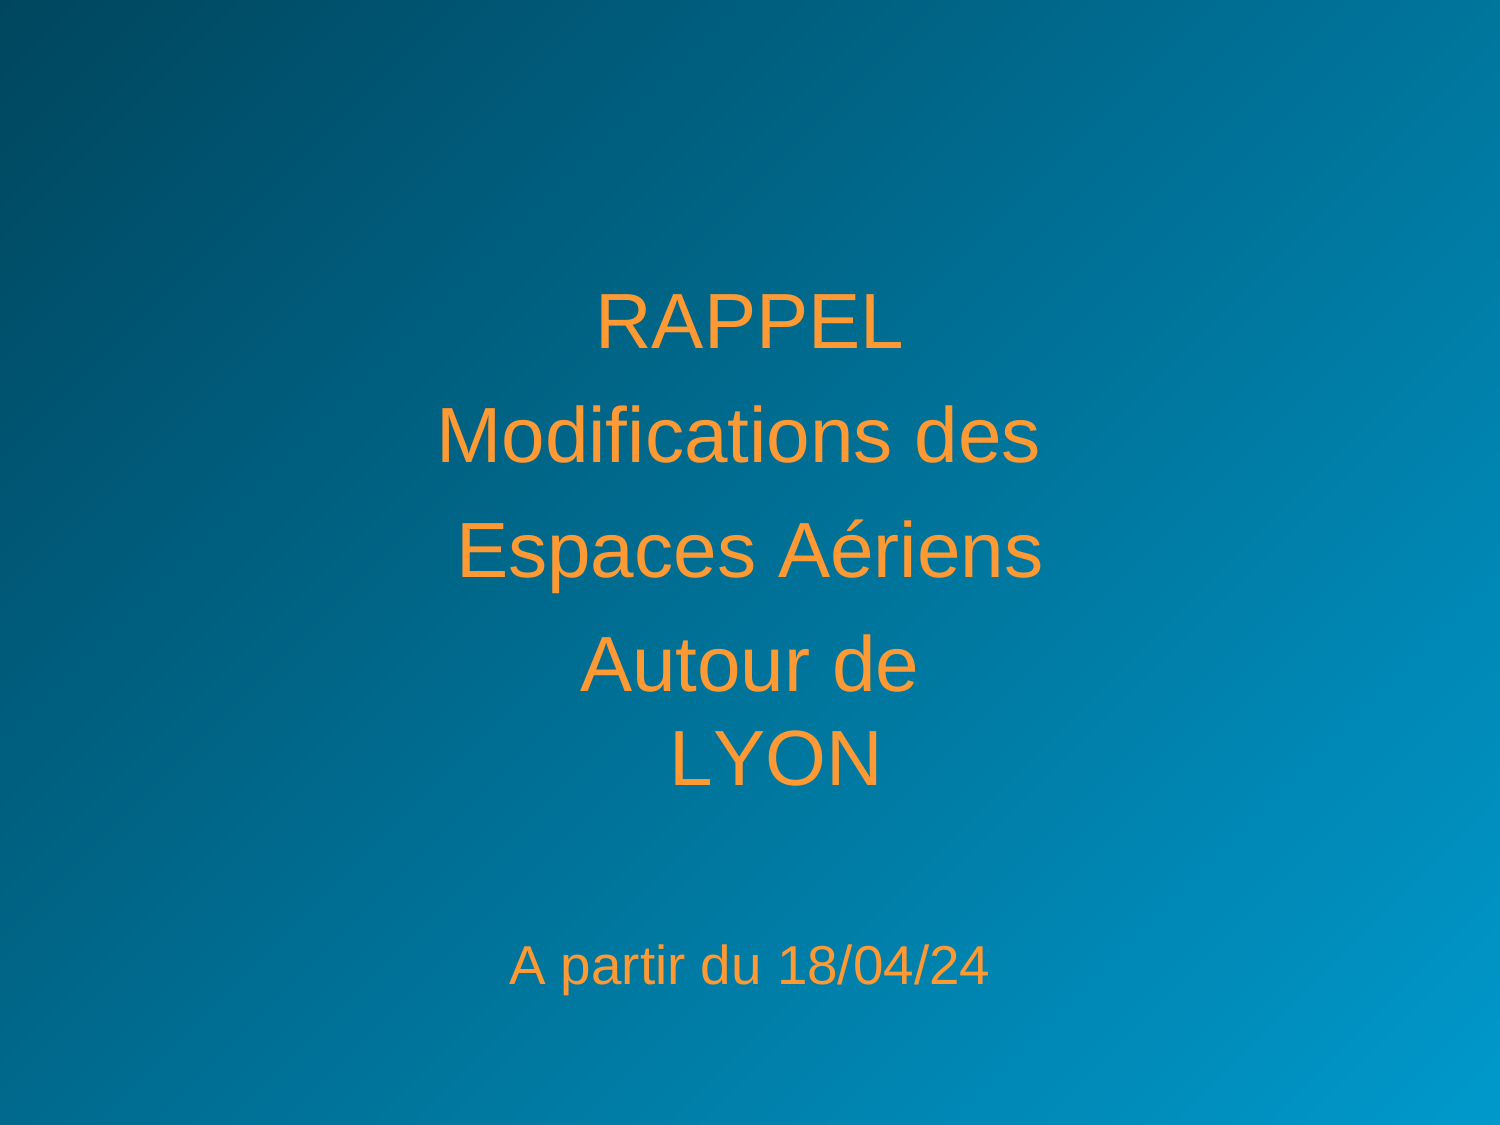

# RAPPEL
Modifications des
Espaces Aériens
Autour de
LYON
A partir du 18/04/24